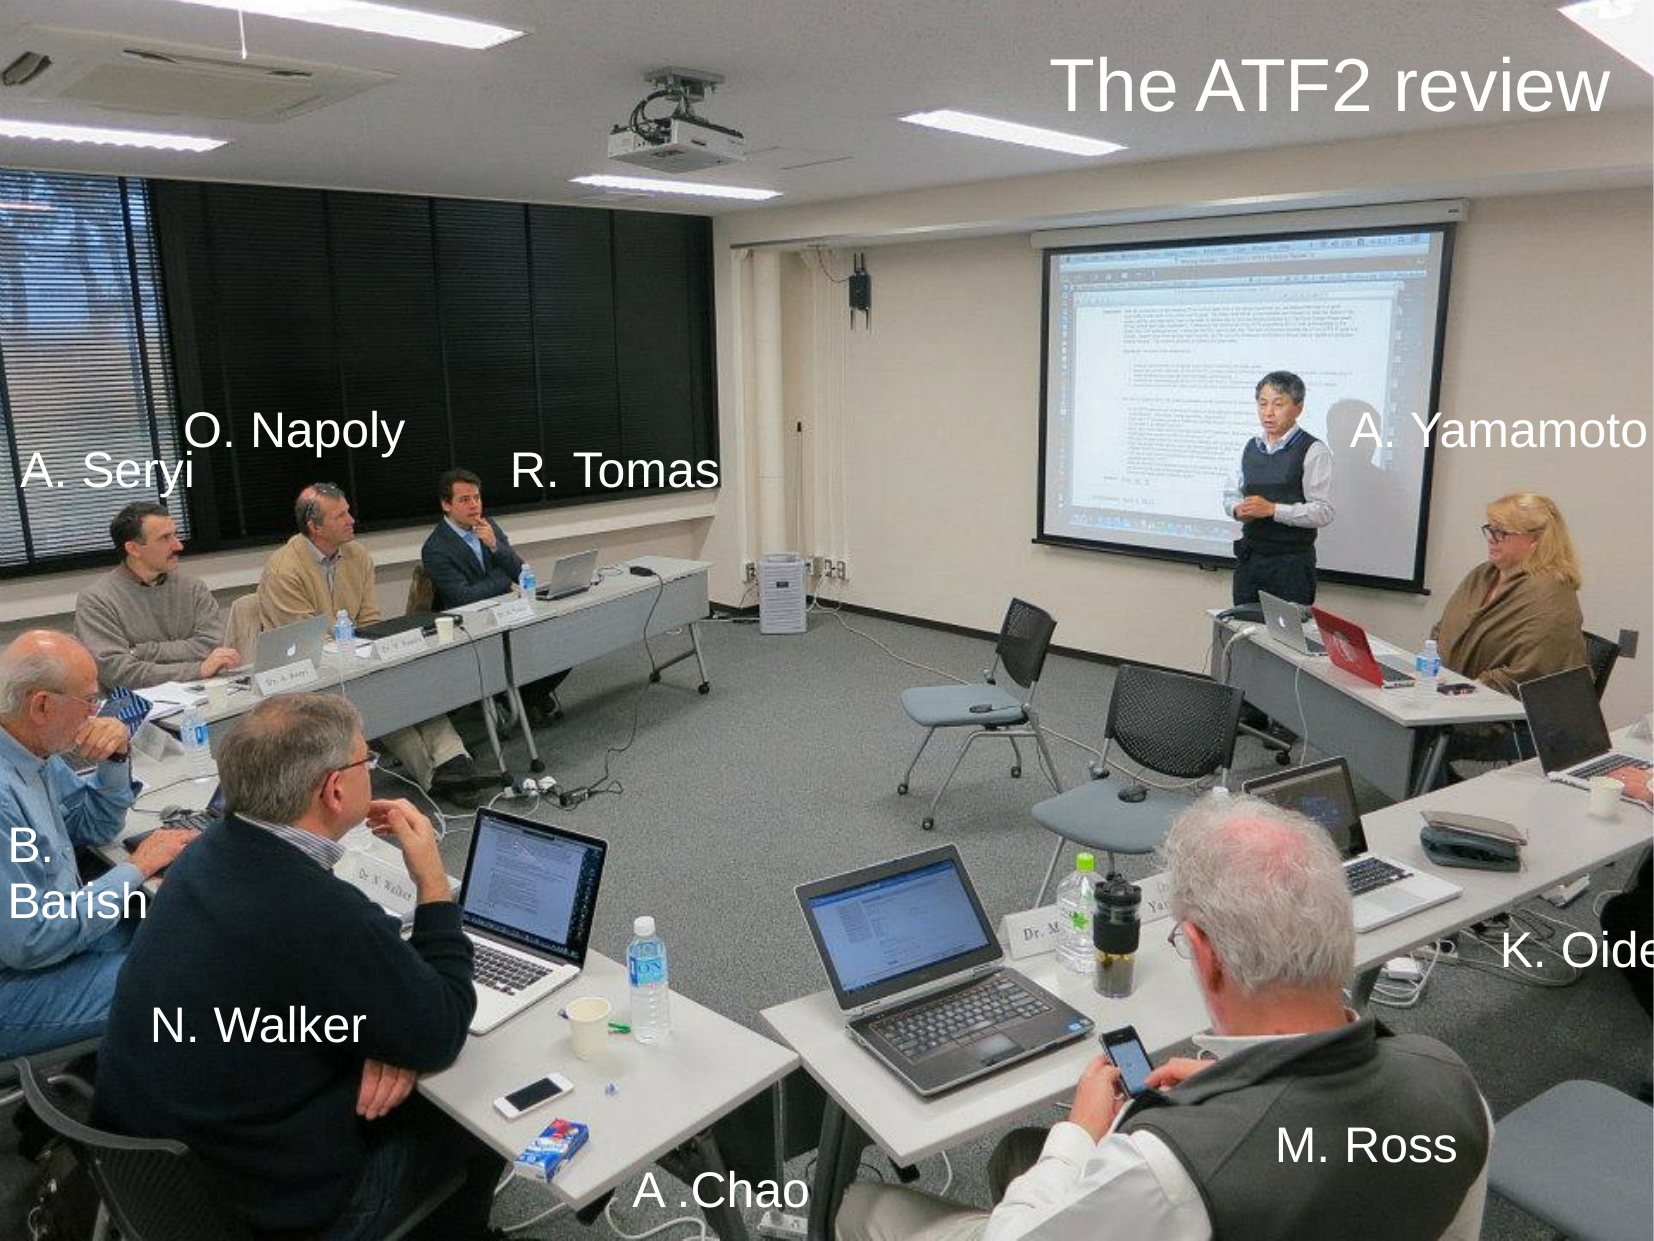

The ATF2 review
#
O. Napoly
A. Yamamoto
A. Seryi
R. Tomas
B.
Barish
K. Oide
N. Walker
M. Ross
A .Chao